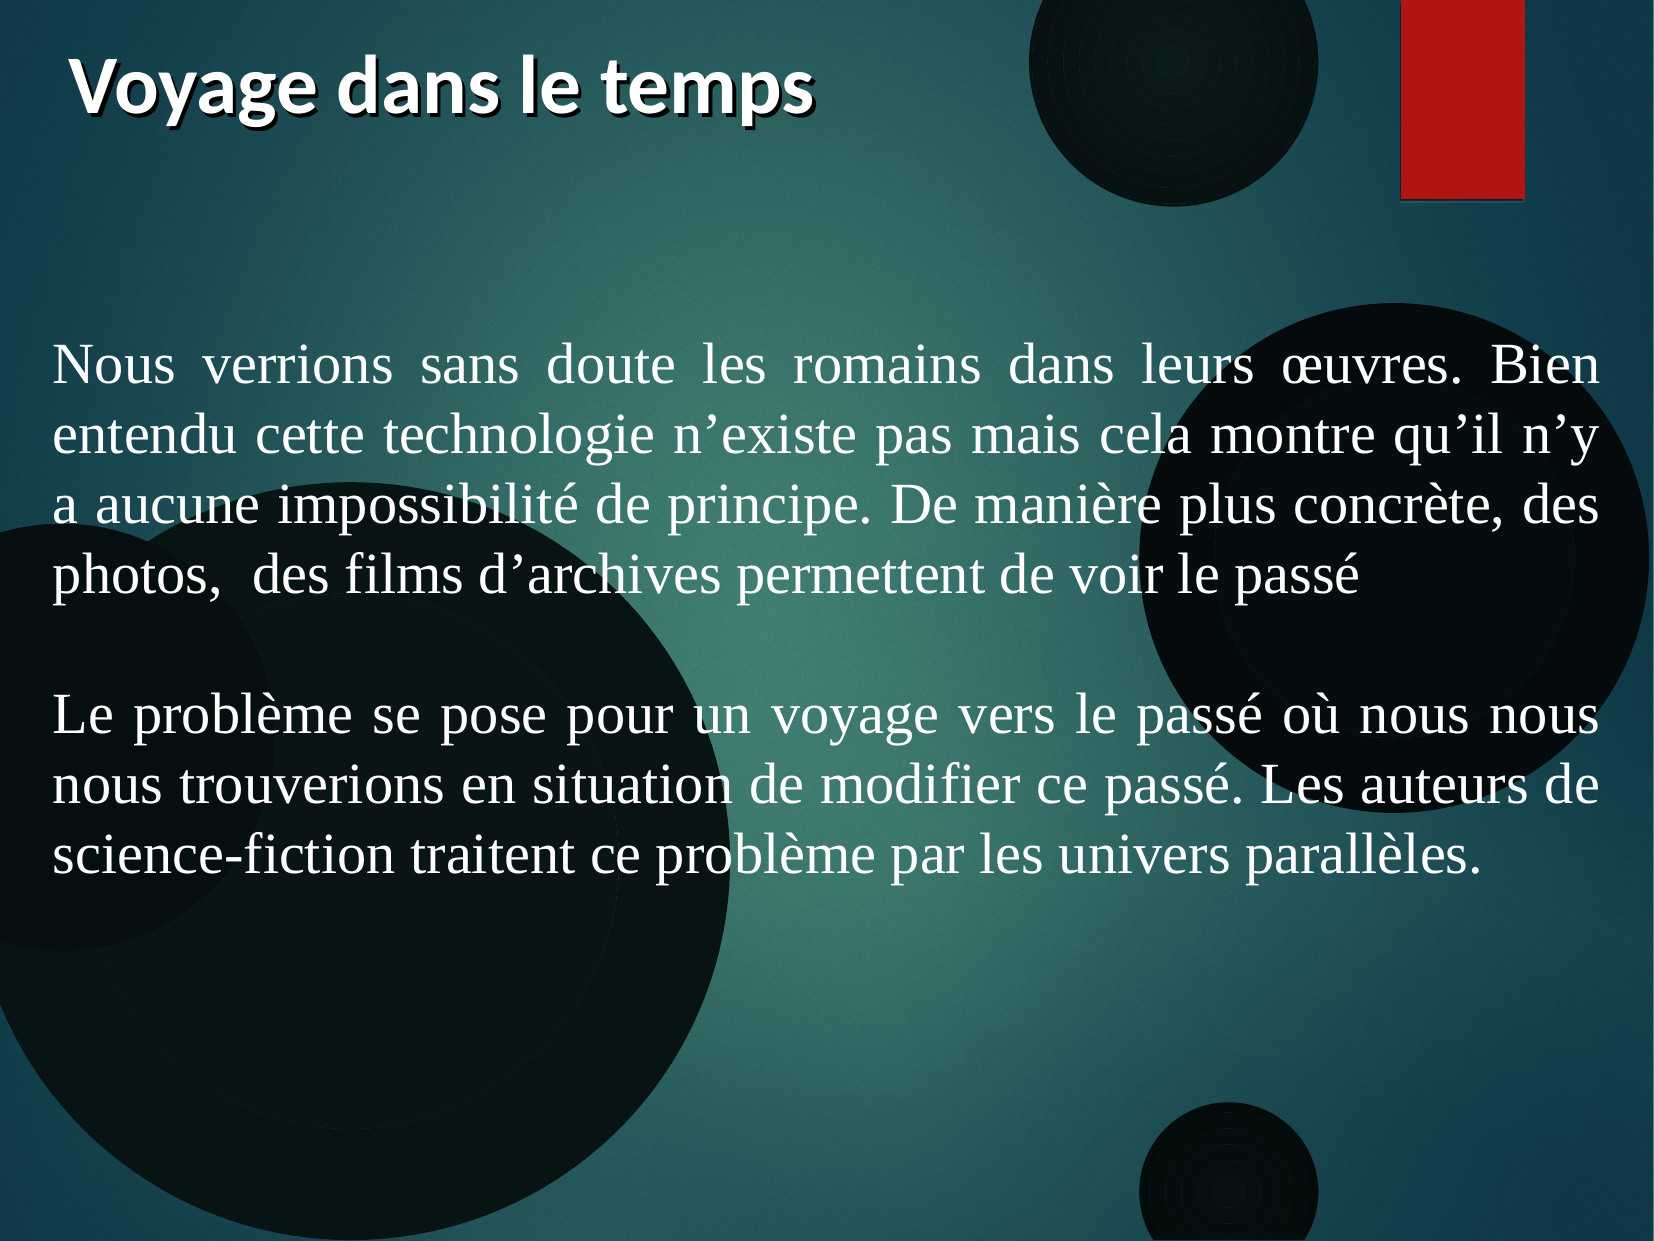

Voyage dans le temps
Nous verrions sans doute les romains dans leurs œuvres. Bien entendu cette technologie n’existe pas mais cela montre qu’il n’y a aucune impossibilité de principe. De manière plus concrète, des photos, des films d’archives permettent de voir le passé
Le problème se pose pour un voyage vers le passé où nous nous nous trouverions en situation de modifier ce passé. Les auteurs de science-fiction traitent ce problème par les univers parallèles.